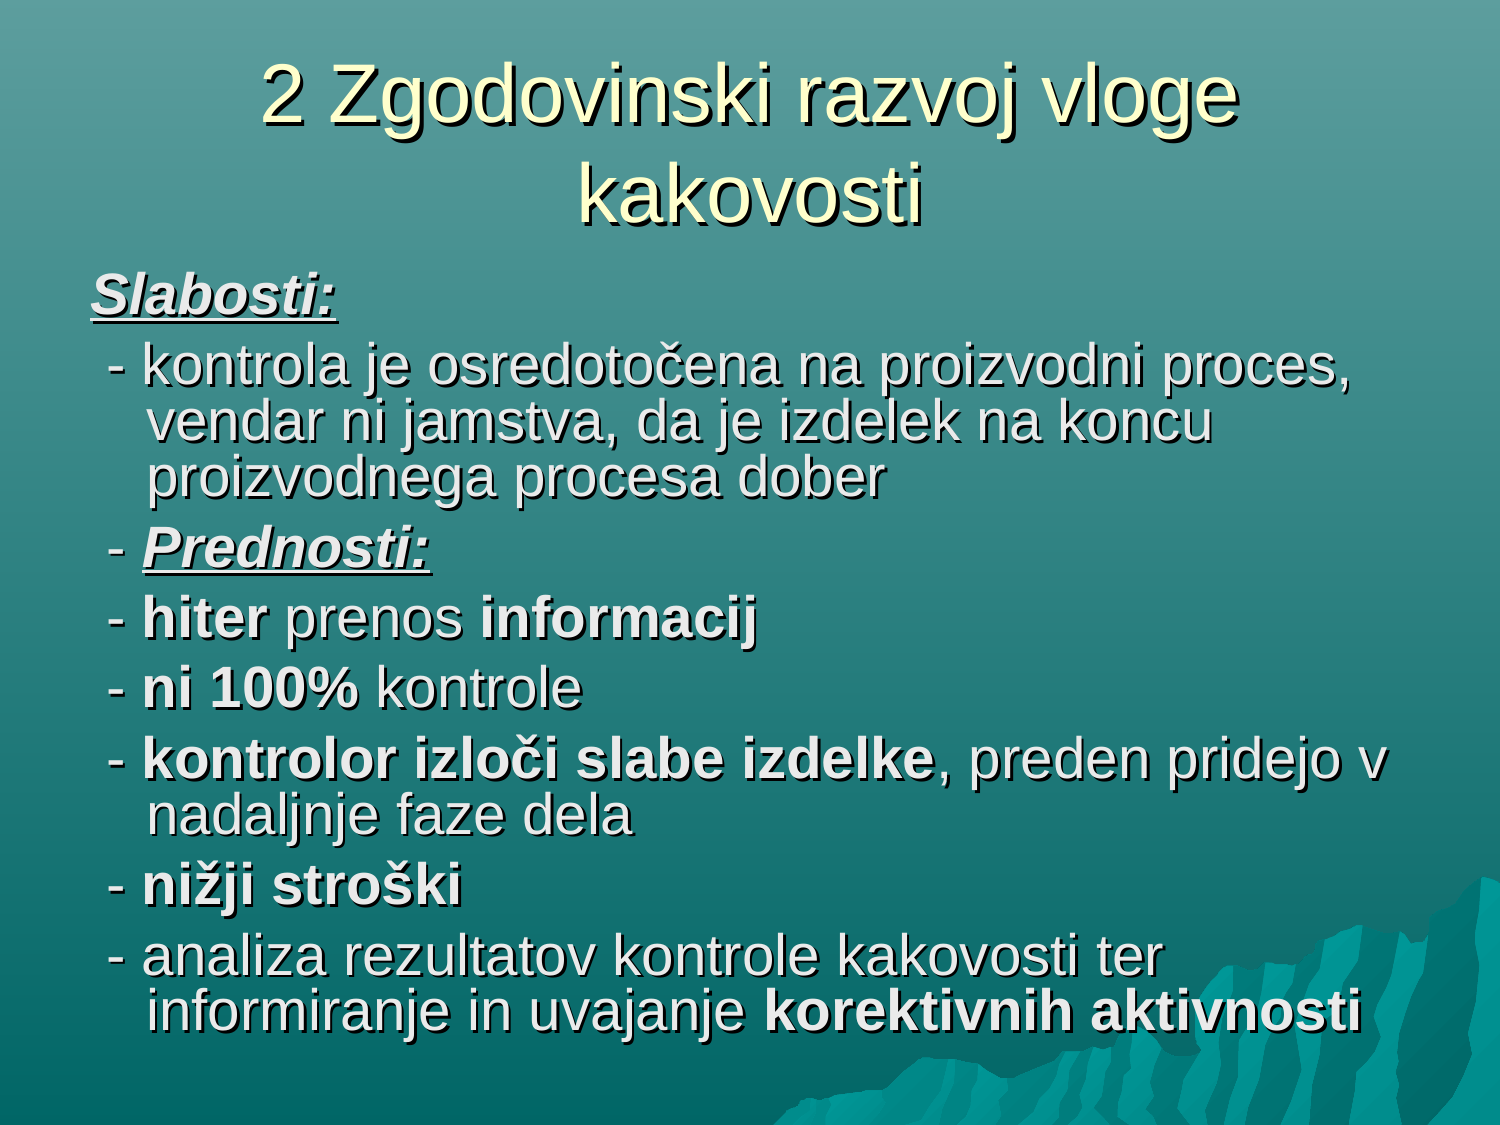

# 2 Zgodovinski razvoj vloge kakovosti
Slabosti:
 - kontrola je osredotočena na proizvodni proces, vendar ni jamstva, da je izdelek na koncu proizvodnega procesa dober
 - Prednosti:
 - hiter prenos informacij
 - ni 100% kontrole
 - kontrolor izloči slabe izdelke, preden pridejo v nadaljnje faze dela
 - nižji stroški
 - analiza rezultatov kontrole kakovosti ter informiranje in uvajanje korektivnih aktivnosti